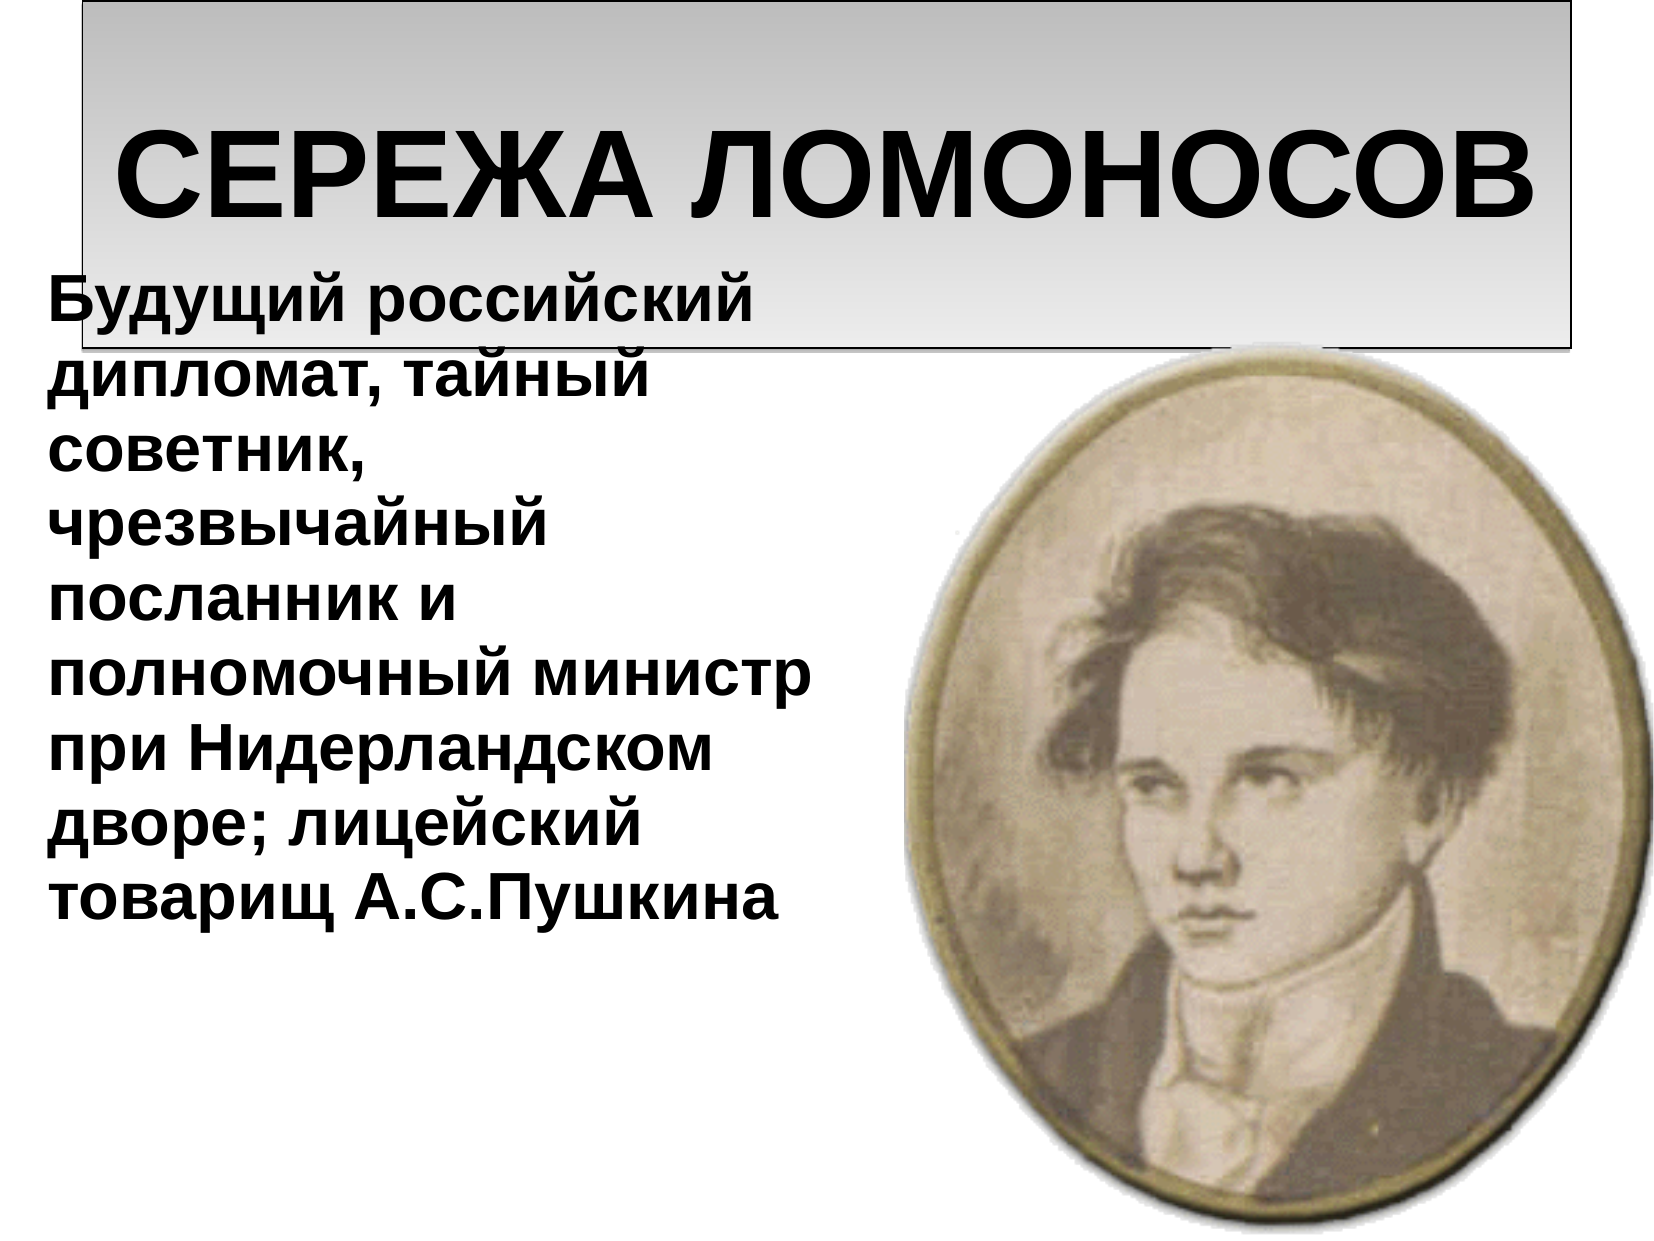

# СЕРЕЖА ЛОМОНОСОВ
Будущий российский дипломат, тайный советник, чрезвычайный посланник и полномочный министр при Нидерландском дворе; лицейский товарищ А.С.Пушкина